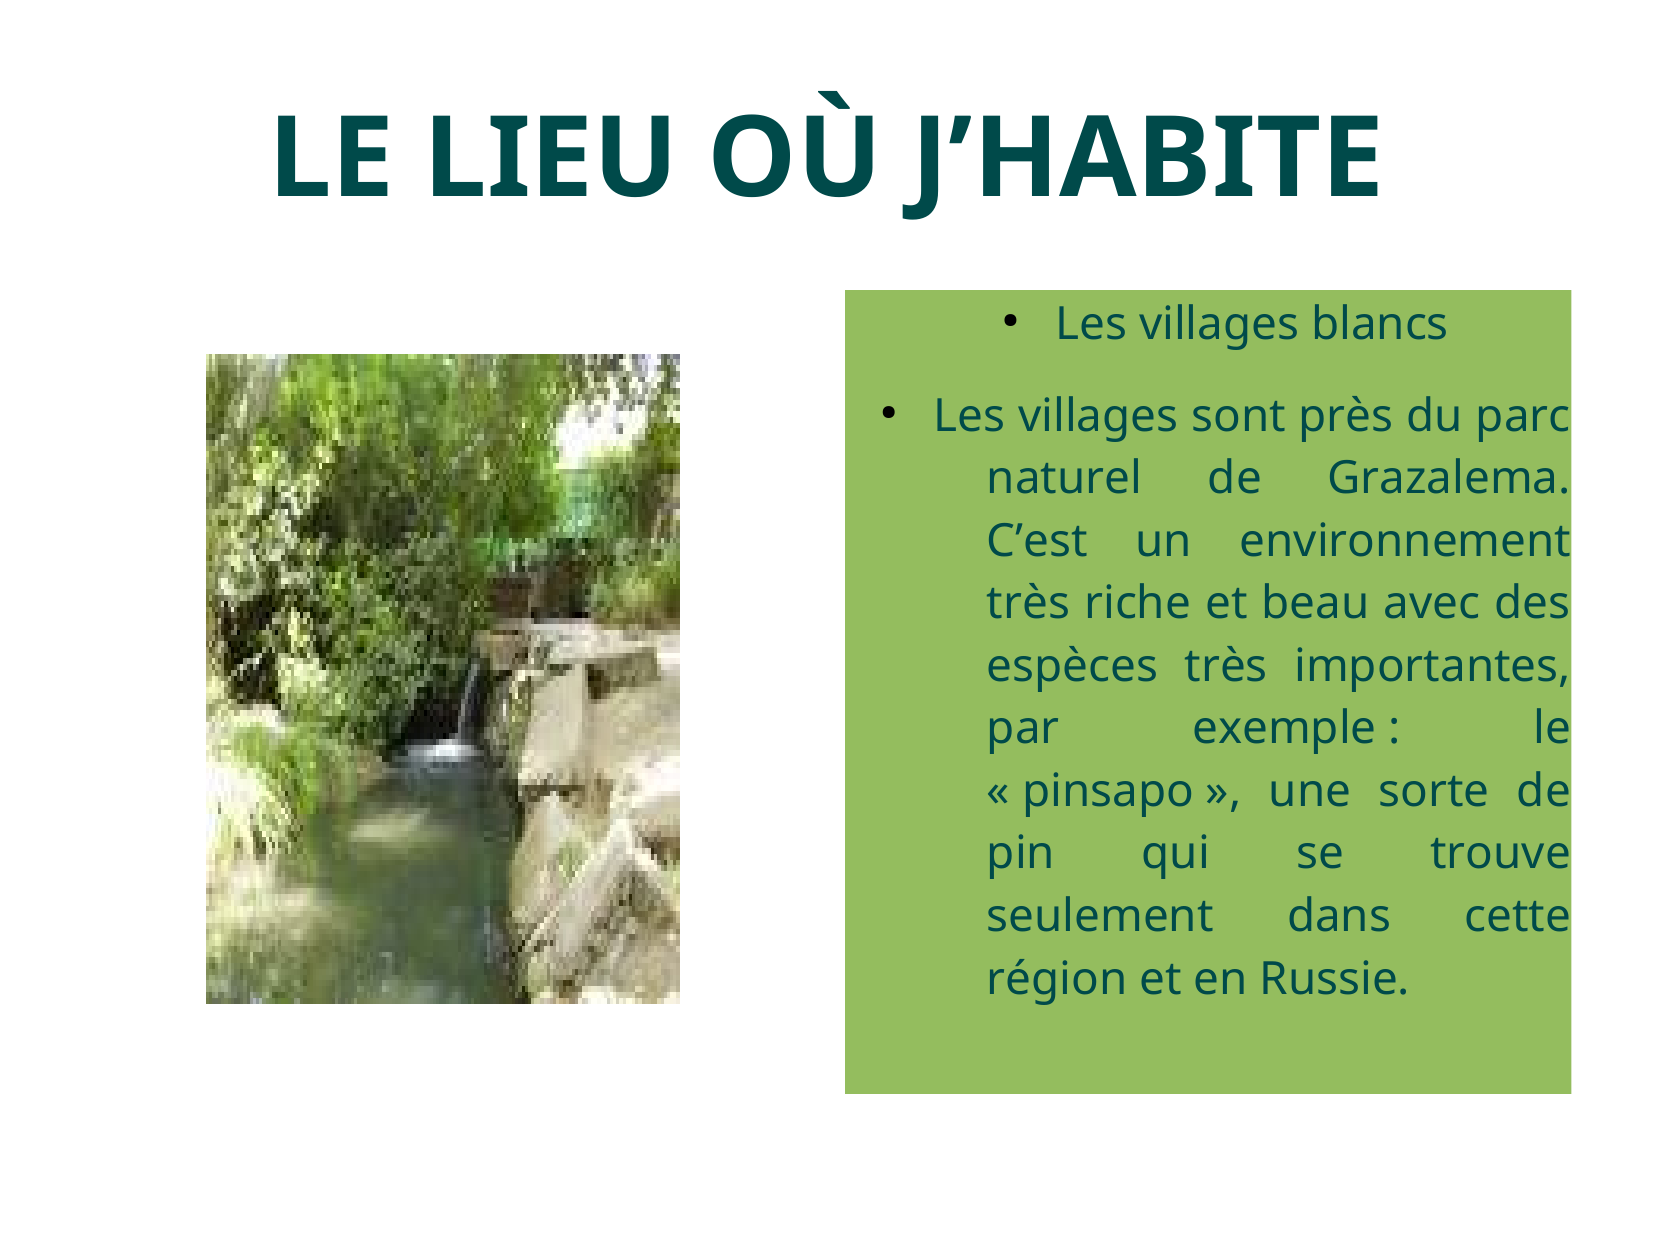

# LE LIEU OÙ J’HABITE
Les villages blancs
Les villages sont près du parc naturel de Grazalema. C’est un environnement très riche et beau avec des espèces très importantes, par exemple : le « pinsapo », une sorte de pin qui se trouve seulement dans cette région et en Russie.